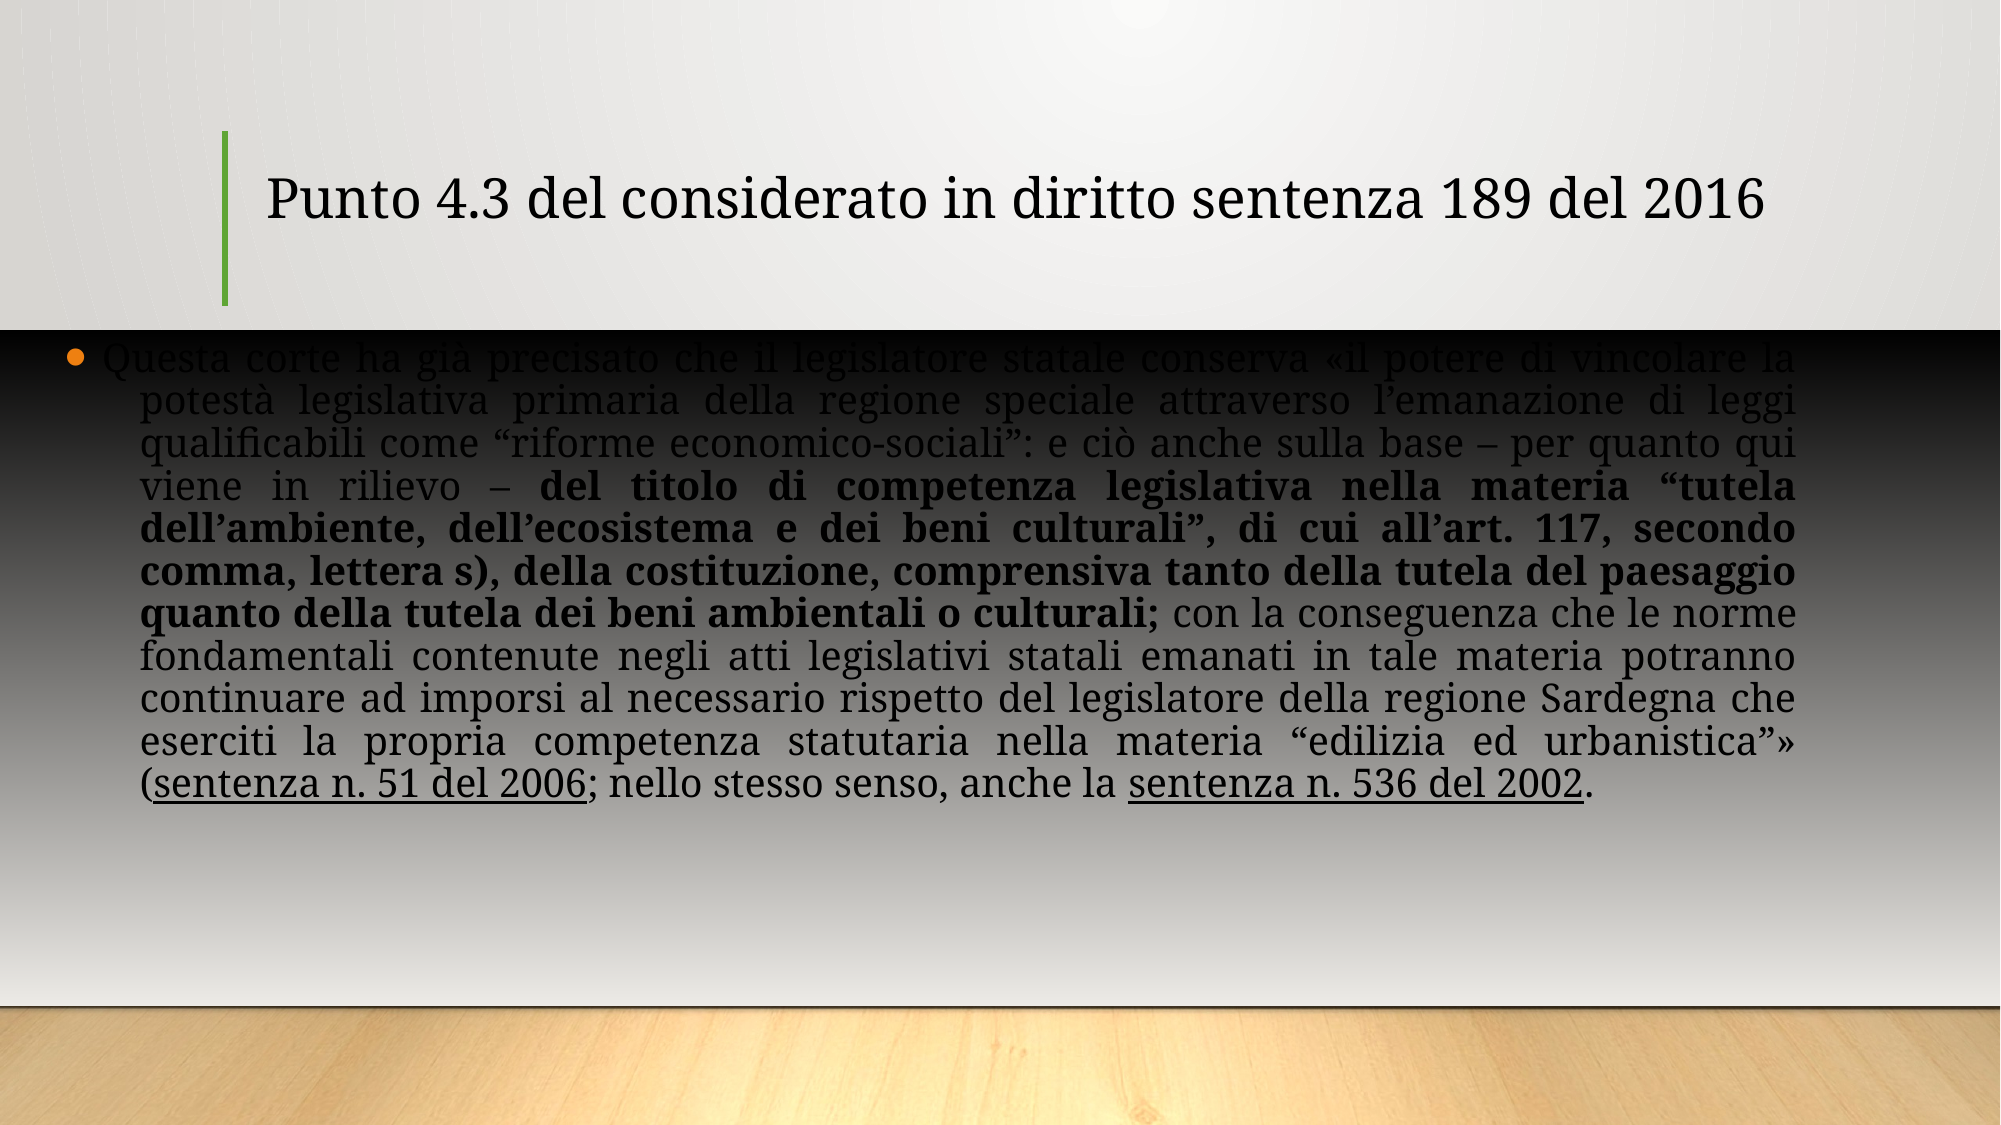

# Punto 4.3 del considerato in diritto sentenza 189 del 2016
Questa corte ha già precisato che il legislatore statale conserva «il potere di vincolare la potestà legislativa primaria della regione speciale attraverso l’emanazione di leggi qualificabili come “riforme economico-sociali”: e ciò anche sulla base – per quanto qui viene in rilievo – del titolo di competenza legislativa nella materia “tutela dell’ambiente, dell’ecosistema e dei beni culturali”, di cui all’art. 117, secondo comma, lettera s), della costituzione, comprensiva tanto della tutela del paesaggio quanto della tutela dei beni ambientali o culturali; con la conseguenza che le norme fondamentali contenute negli atti legislativi statali emanati in tale materia potranno continuare ad imporsi al necessario rispetto del legislatore della regione Sardegna che eserciti la propria competenza statutaria nella materia “edilizia ed urbanistica”» (sentenza n. 51 del 2006; nello stesso senso, anche la sentenza n. 536 del 2002.